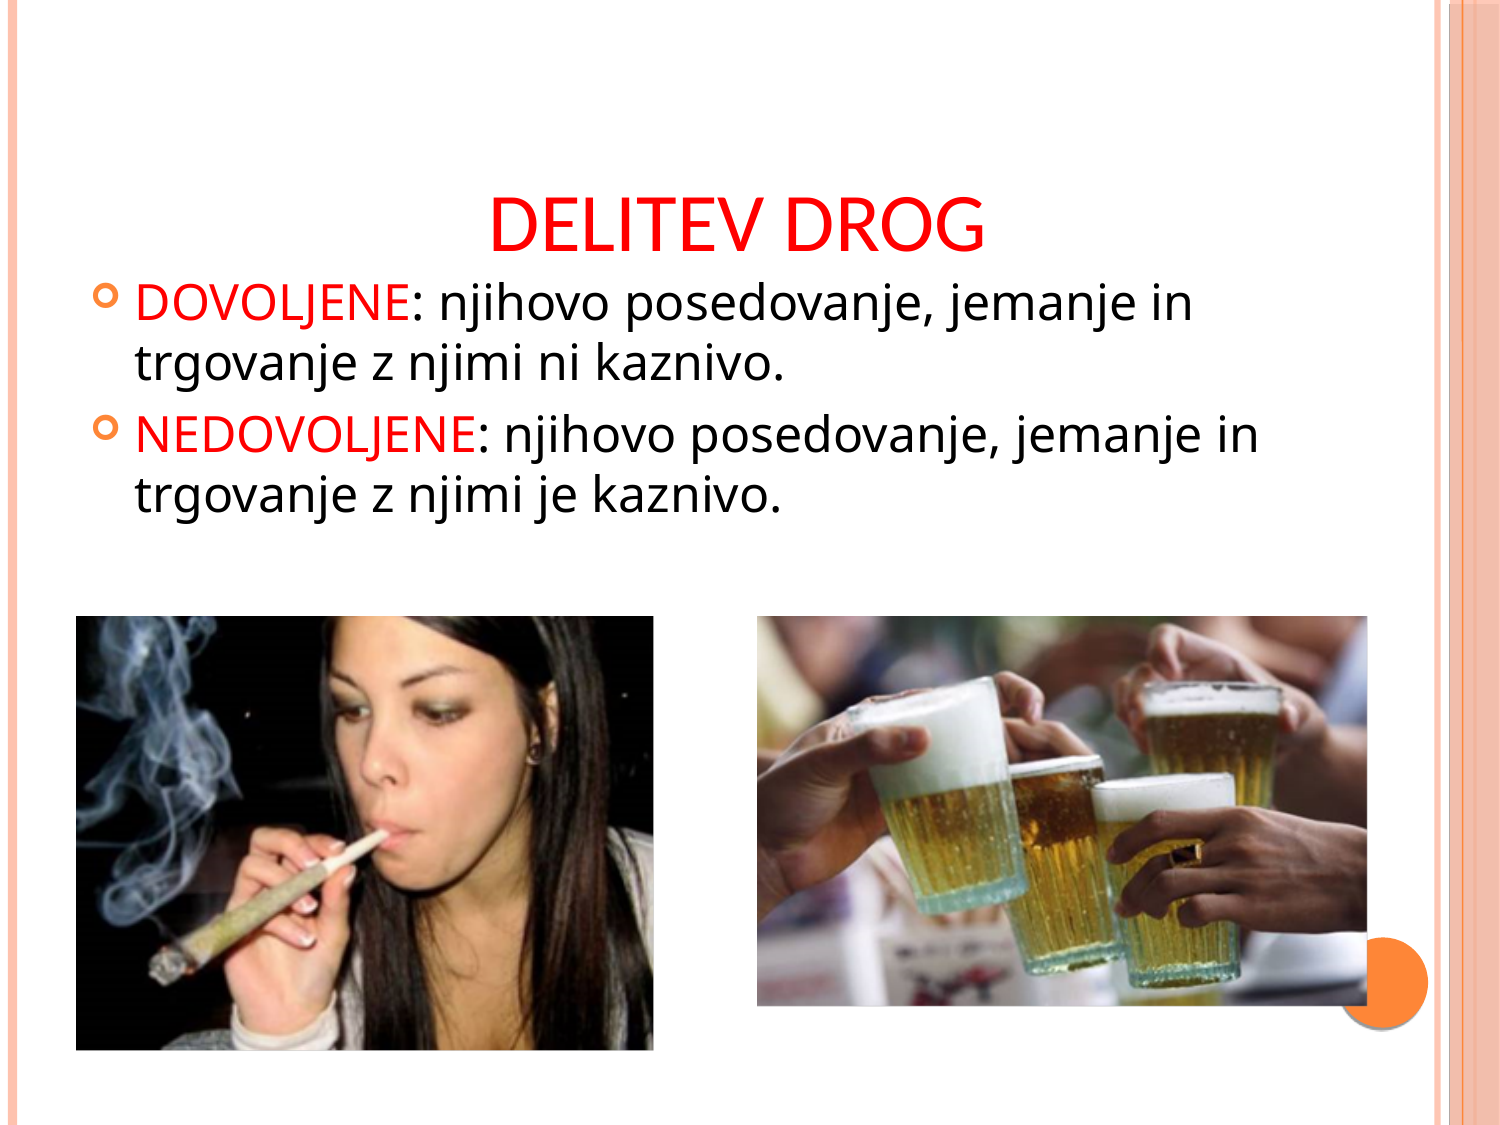

DELITEV DROG
# DOVOLJENE: njihovo posedovanje, jemanje in trgovanje z njimi ni kaznivo.
NEDOVOLJENE: njihovo posedovanje, jemanje in trgovanje z njimi je kaznivo.